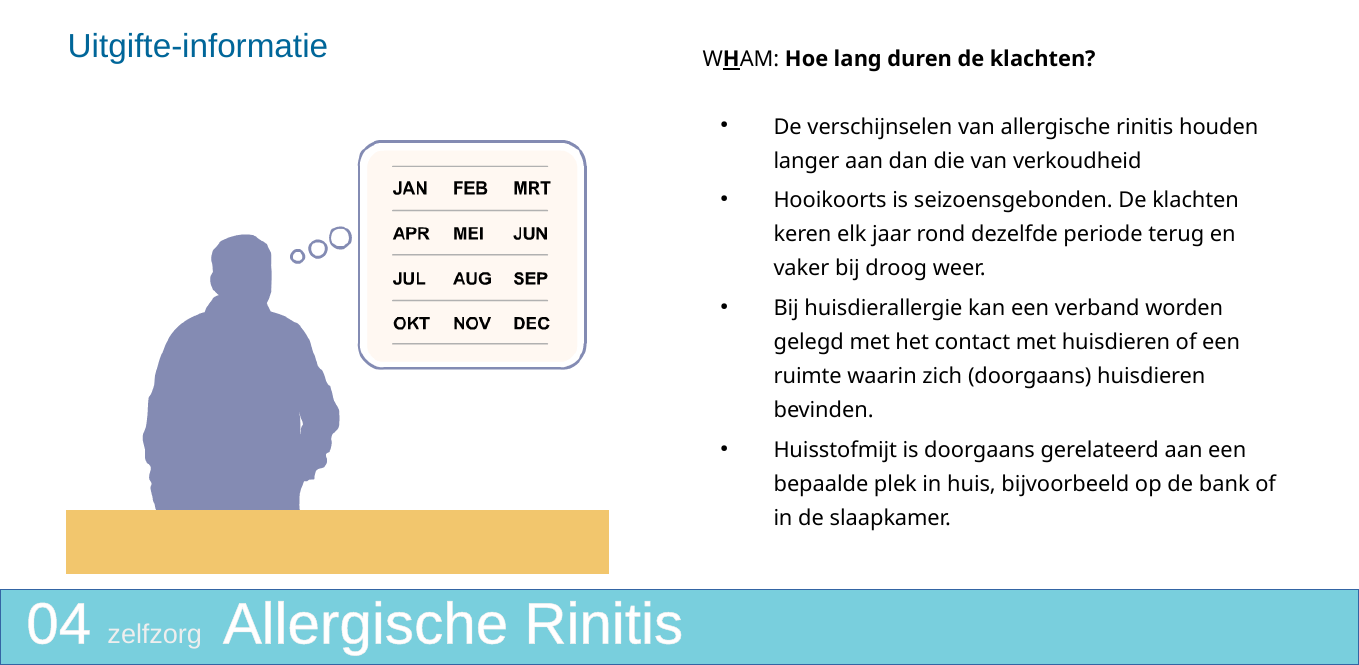

# Uitgifte-informatie
WHAM: Hoe lang duren de klachten?
De verschijnselen van allergische rinitis houden langer aan dan die van verkoudheid
Hooikoorts is seizoensgebonden. De klachten keren elk jaar rond dezelfde periode terug en vaker bij droog weer.
Bij huisdierallergie kan een verband worden gelegd met het contact met huisdieren of een ruimte waarin zich (doorgaans) huisdieren bevinden.
Huisstofmijt is doorgaans gerelateerd aan een bepaalde plek in huis, bijvoorbeeld op de bank of in de slaapkamer.
04 zelfzorg Allergische Rinitis